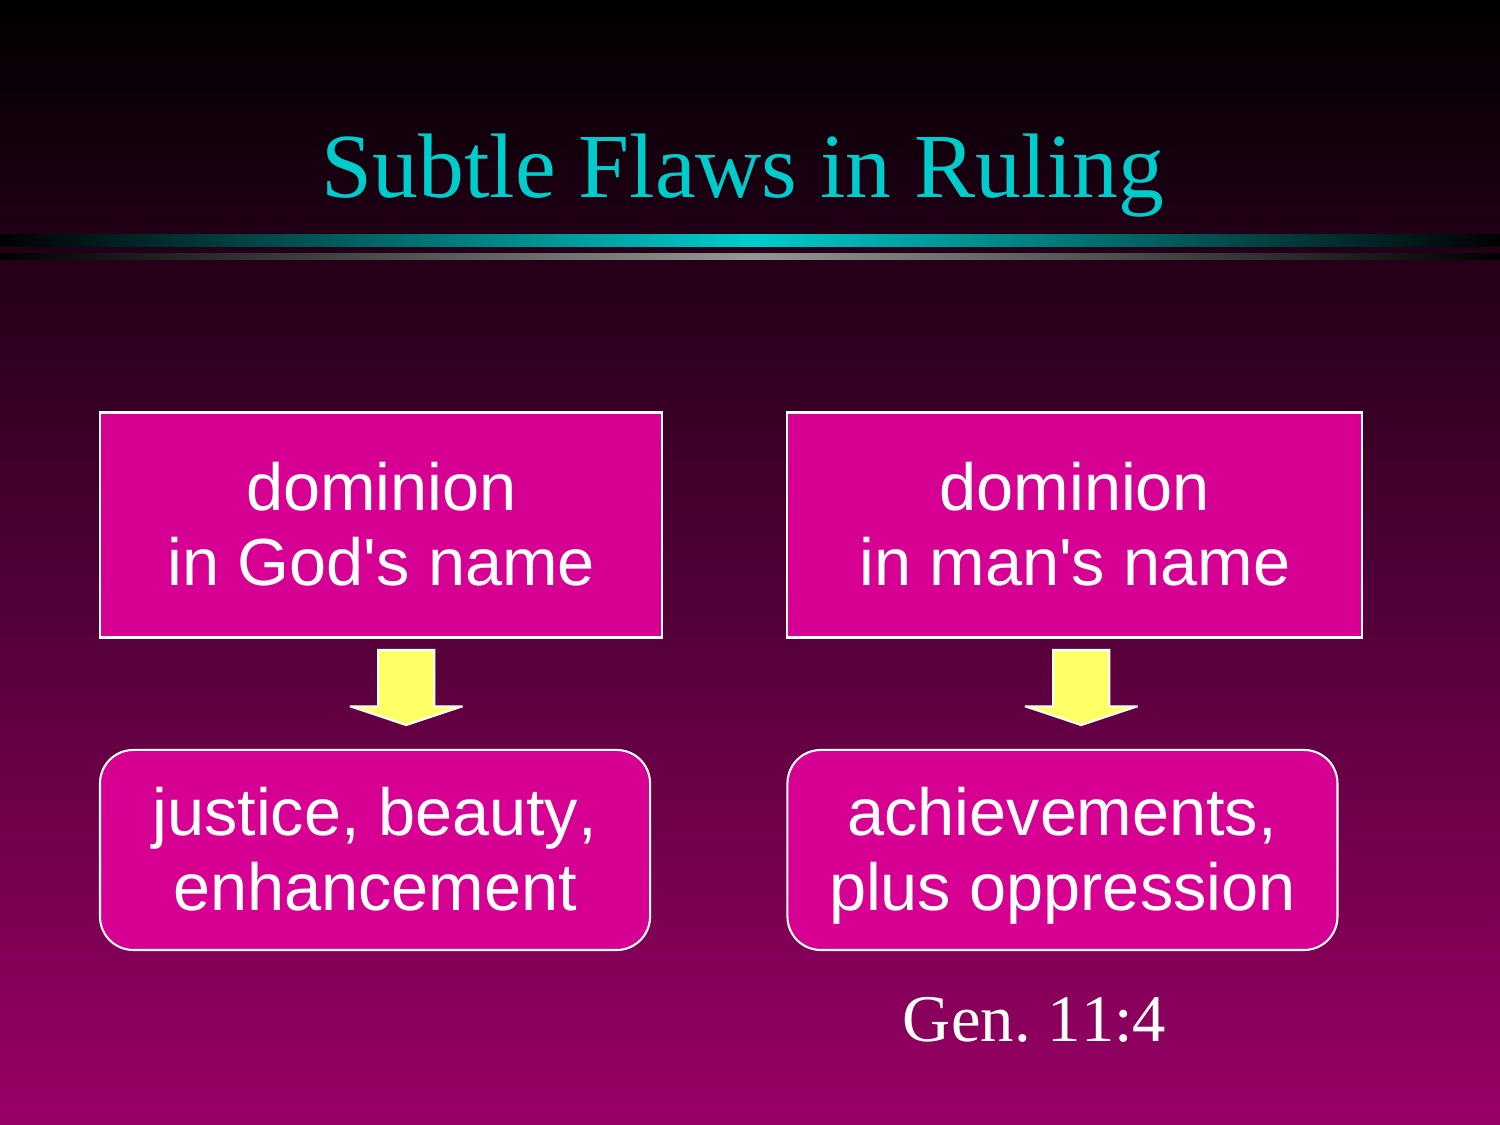

# Subtle Flaws in Ruling
dominion
in God's name
dominion
in man's name
justice, beauty,
enhancement
achievements,
plus oppression
Gen. 11:4